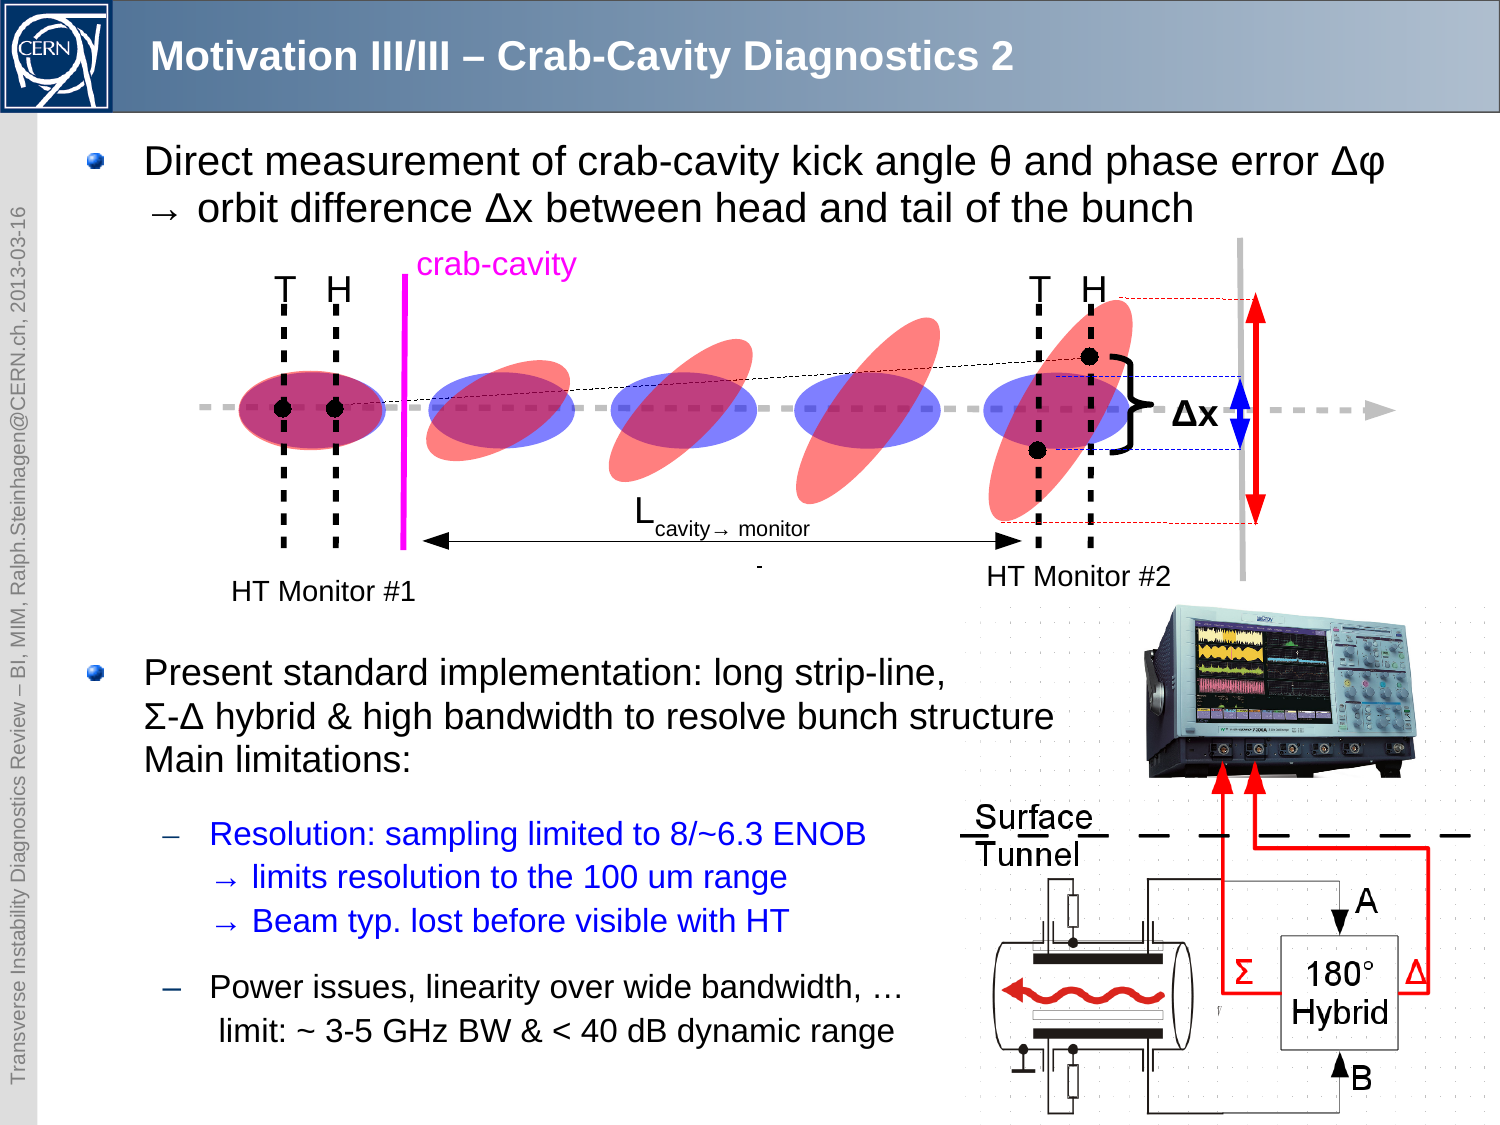

# Motivation III/III – Crab-Cavity Diagnostics 2
Direct measurement of crab-cavity kick angle θ and phase error Δφ 	→ orbit difference Δx between head and tail of the bunch
Present standard implementation: long strip-line, 				Σ-Δ hybrid & high bandwidth to resolve bunch structure			Main limitations:
Resolution: sampling limited to 8/~6.3 ENOB			 → limits resolution to the 100 um range 					→ Beam typ. lost before visible with HT
Power issues, linearity over wide bandwidth, …				 limit: ~ 3-5 GHz BW & < 40 dB dynamic range
crab-cavity
T
H
T
H
Δx
Lcavity→ monitor
HT Monitor #2
HT Monitor #1